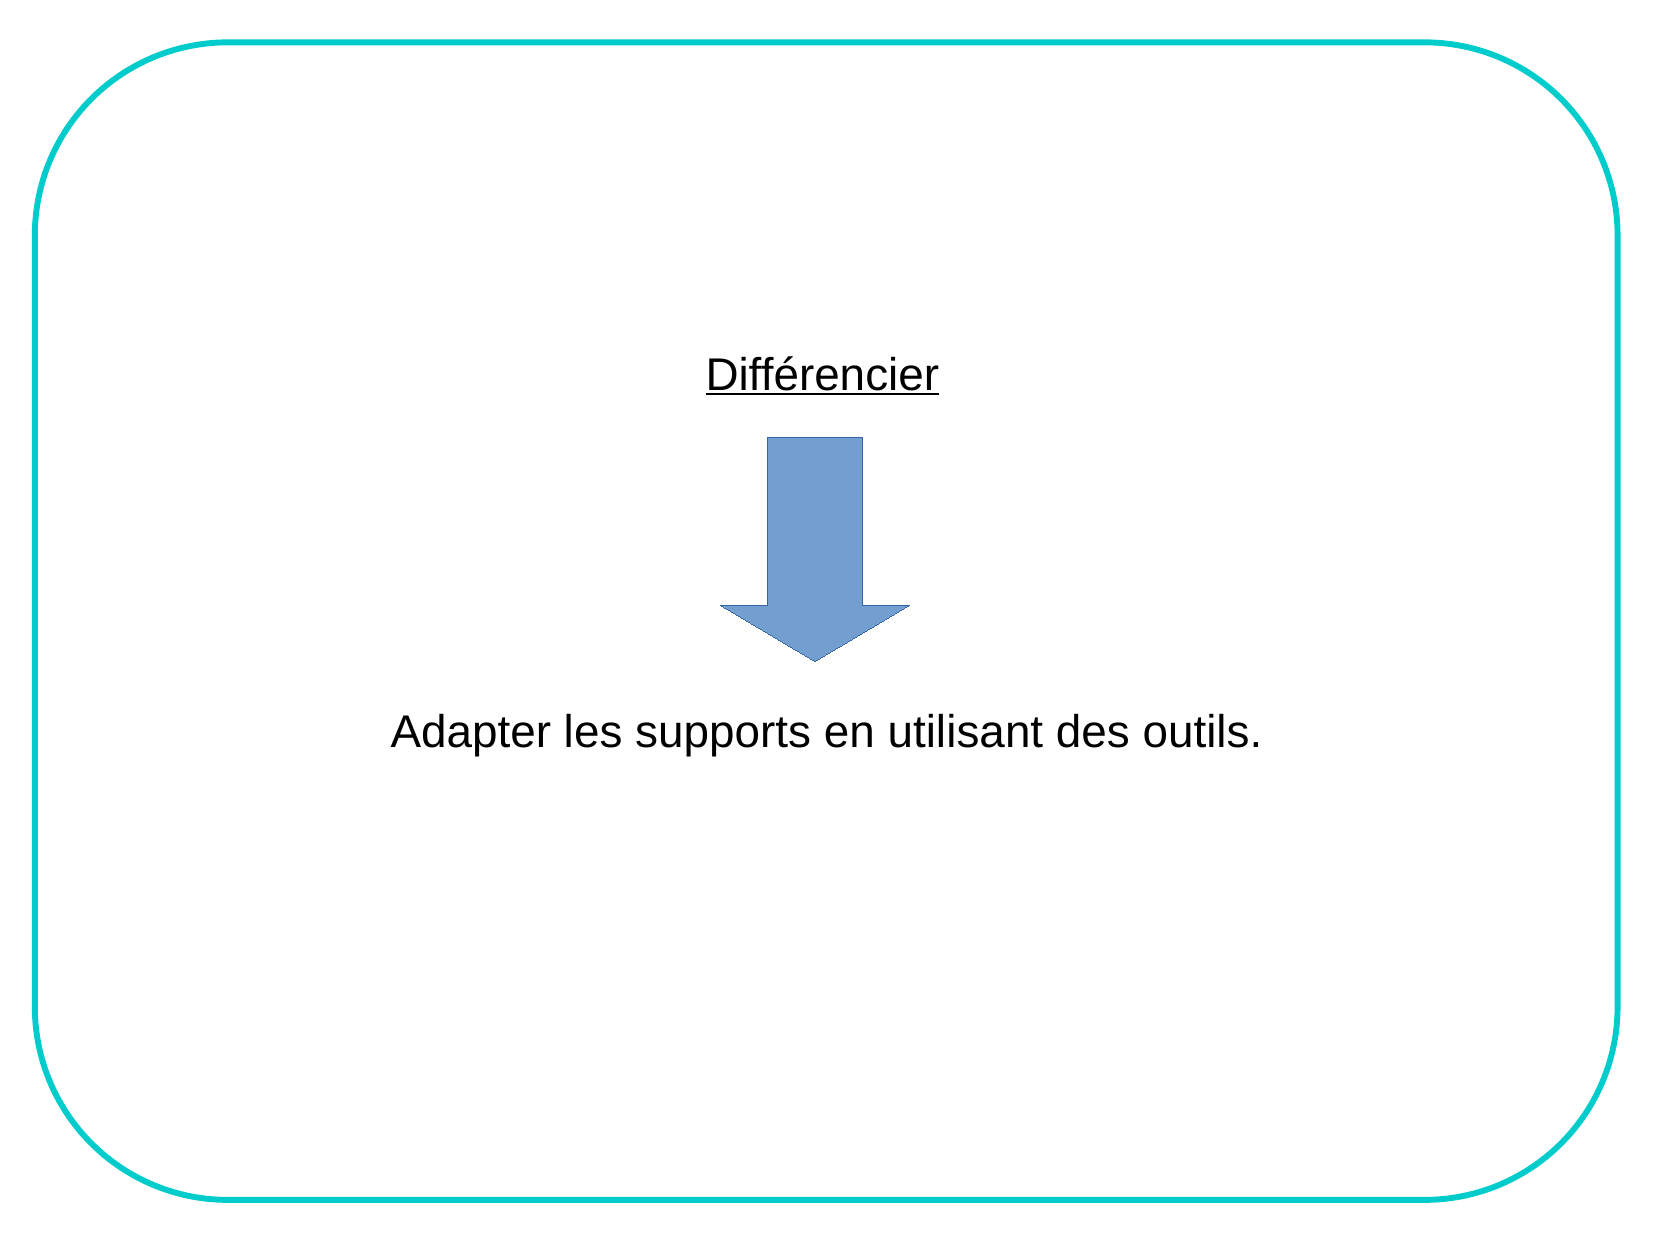

Différencier
Adapter les supports en utilisant des outils.